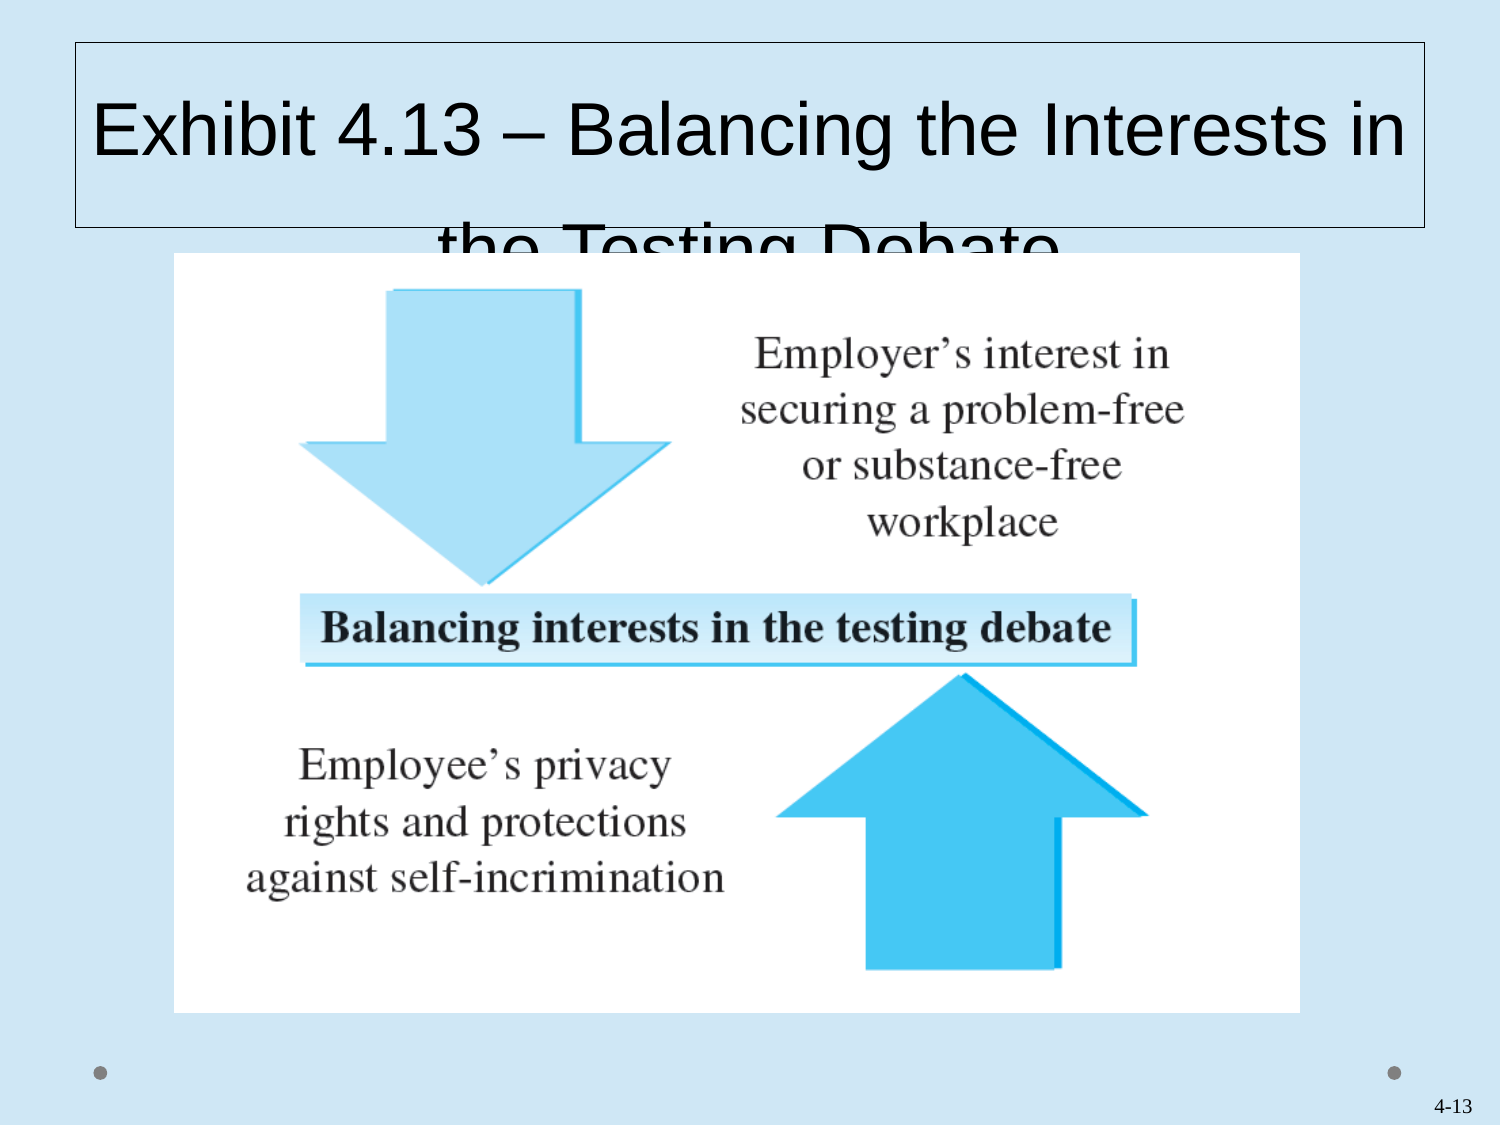

# Exhibit 4.13 – Balancing the Interests in the Testing Debate